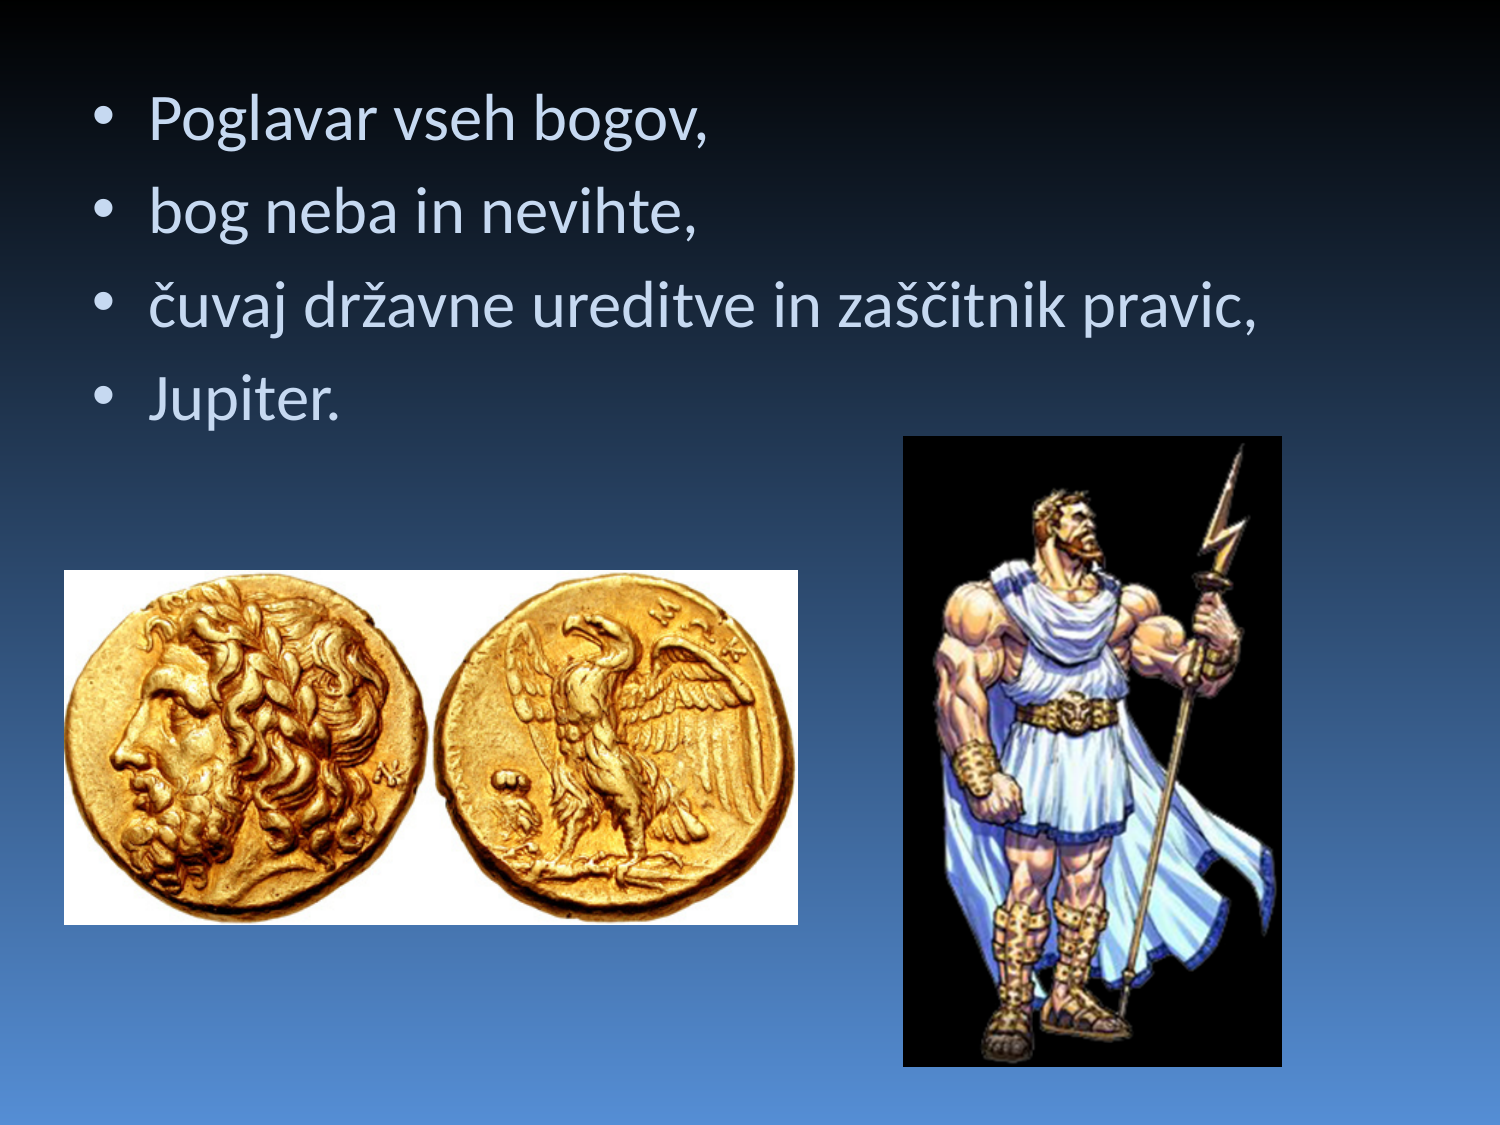

# Poglavar vseh bogov,
bog neba in nevihte,
čuvaj državne ureditve in zaščitnik pravic,
Jupiter.